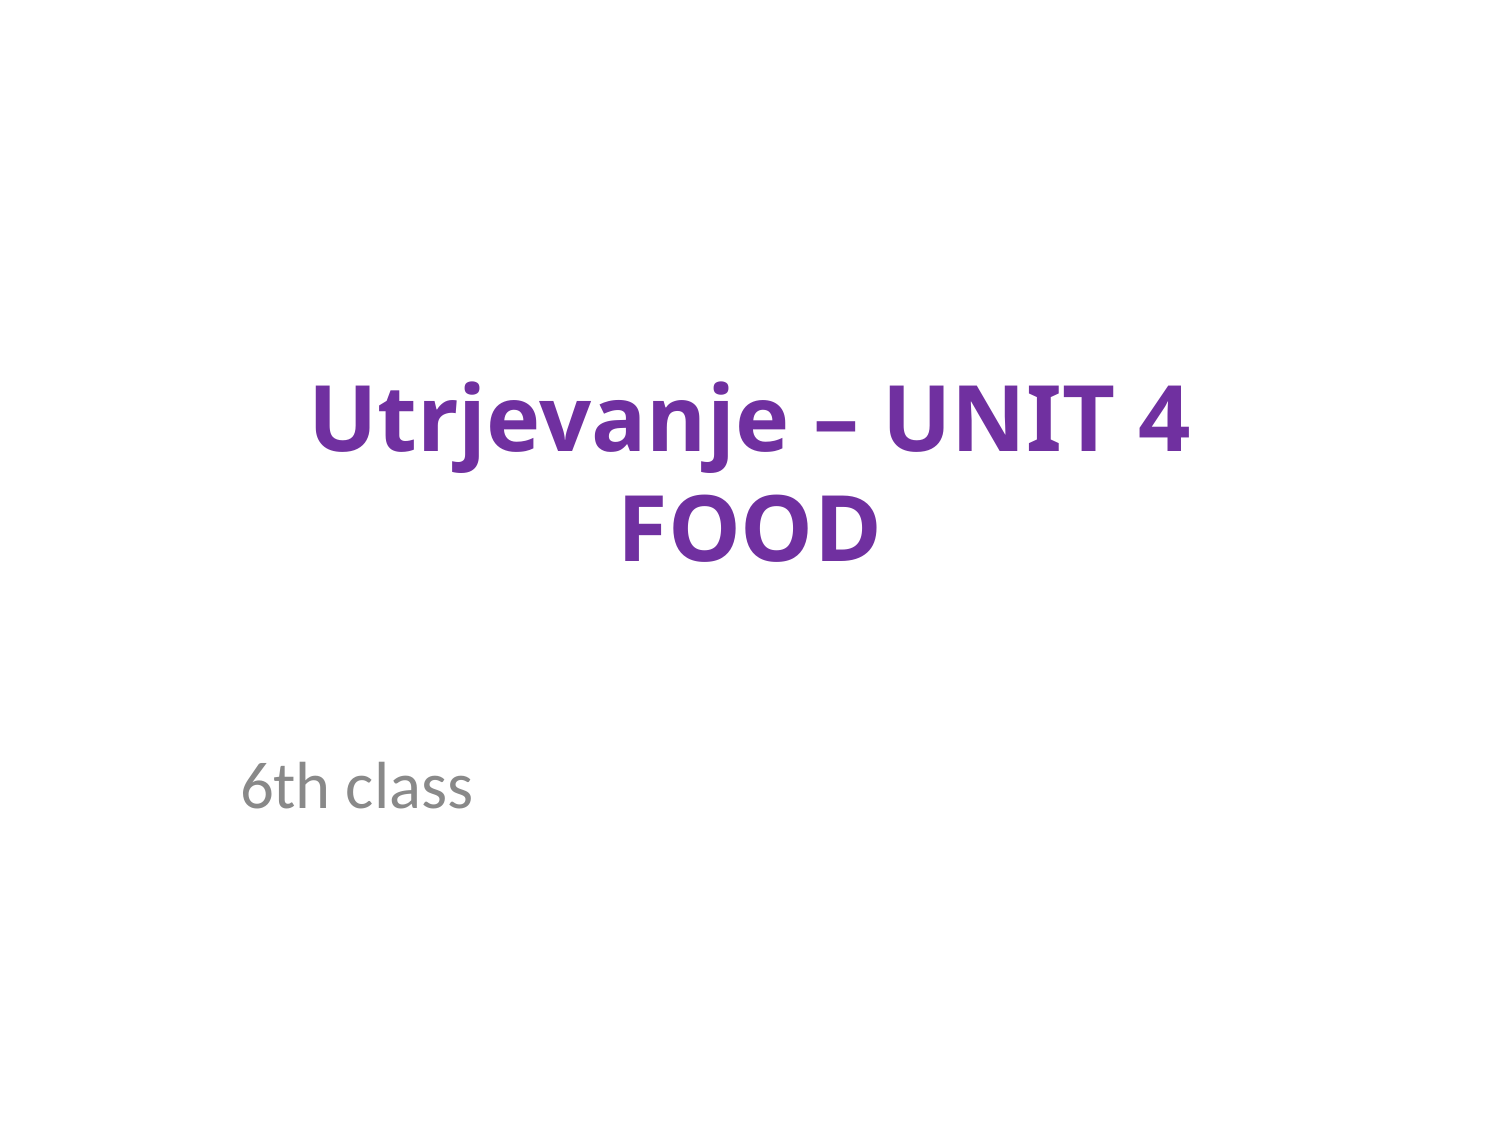

# Utrjevanje – UNIT 4 FOOD
6th class